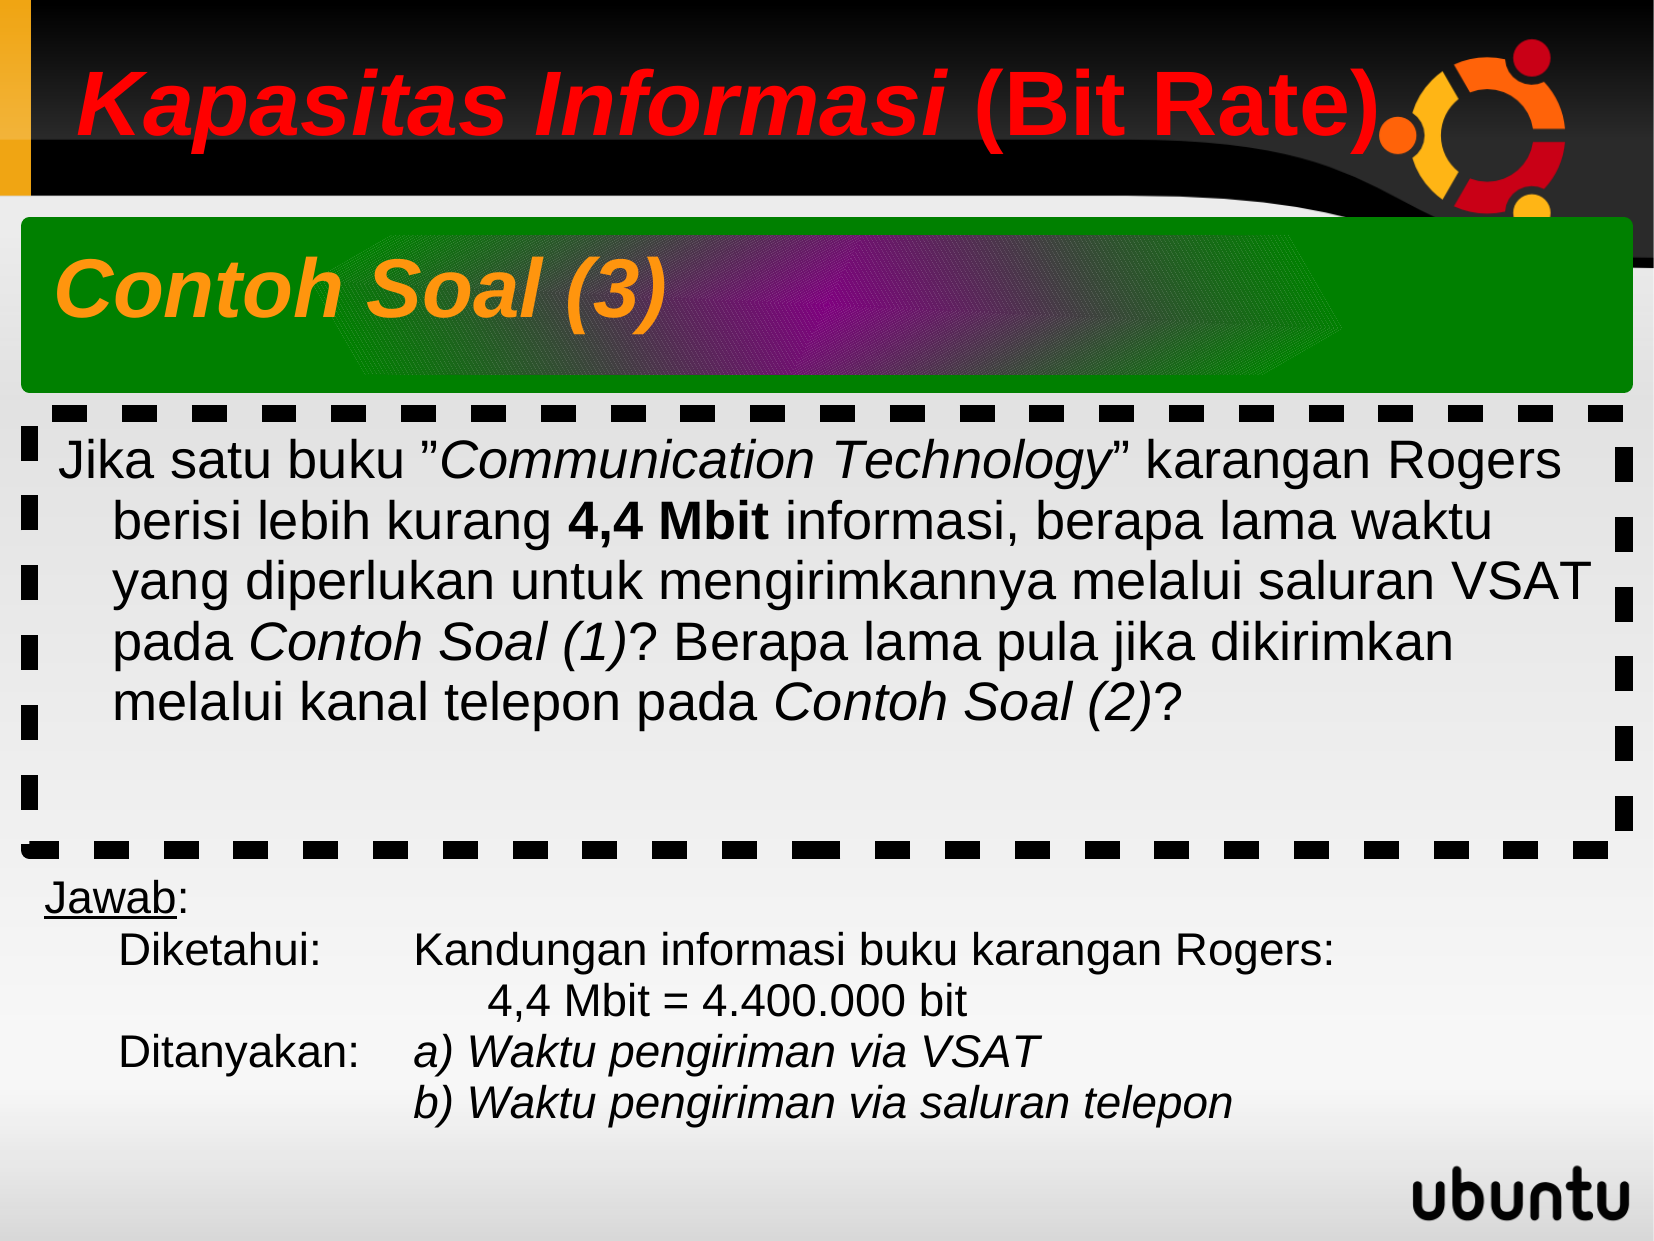

# Kapasitas Informasi (Bit Rate)
Contoh Soal (3)
Jika satu buku ”Communication Technology” karangan Rogers berisi lebih kurang 4,4 Mbit informasi, berapa lama waktu yang diperlukan untuk mengirimkannya melalui saluran VSAT pada Contoh Soal (1)? Berapa lama pula jika dikirimkan melalui kanal telepon pada Contoh Soal (2)?
Jawab:
	Diketahui: 		Kandungan informasi buku karangan Rogers:
						4,4 Mbit = 4.400.000 bit
	Ditanyakan:	a) Waktu pengiriman via VSAT
					b) Waktu pengiriman via saluran telepon